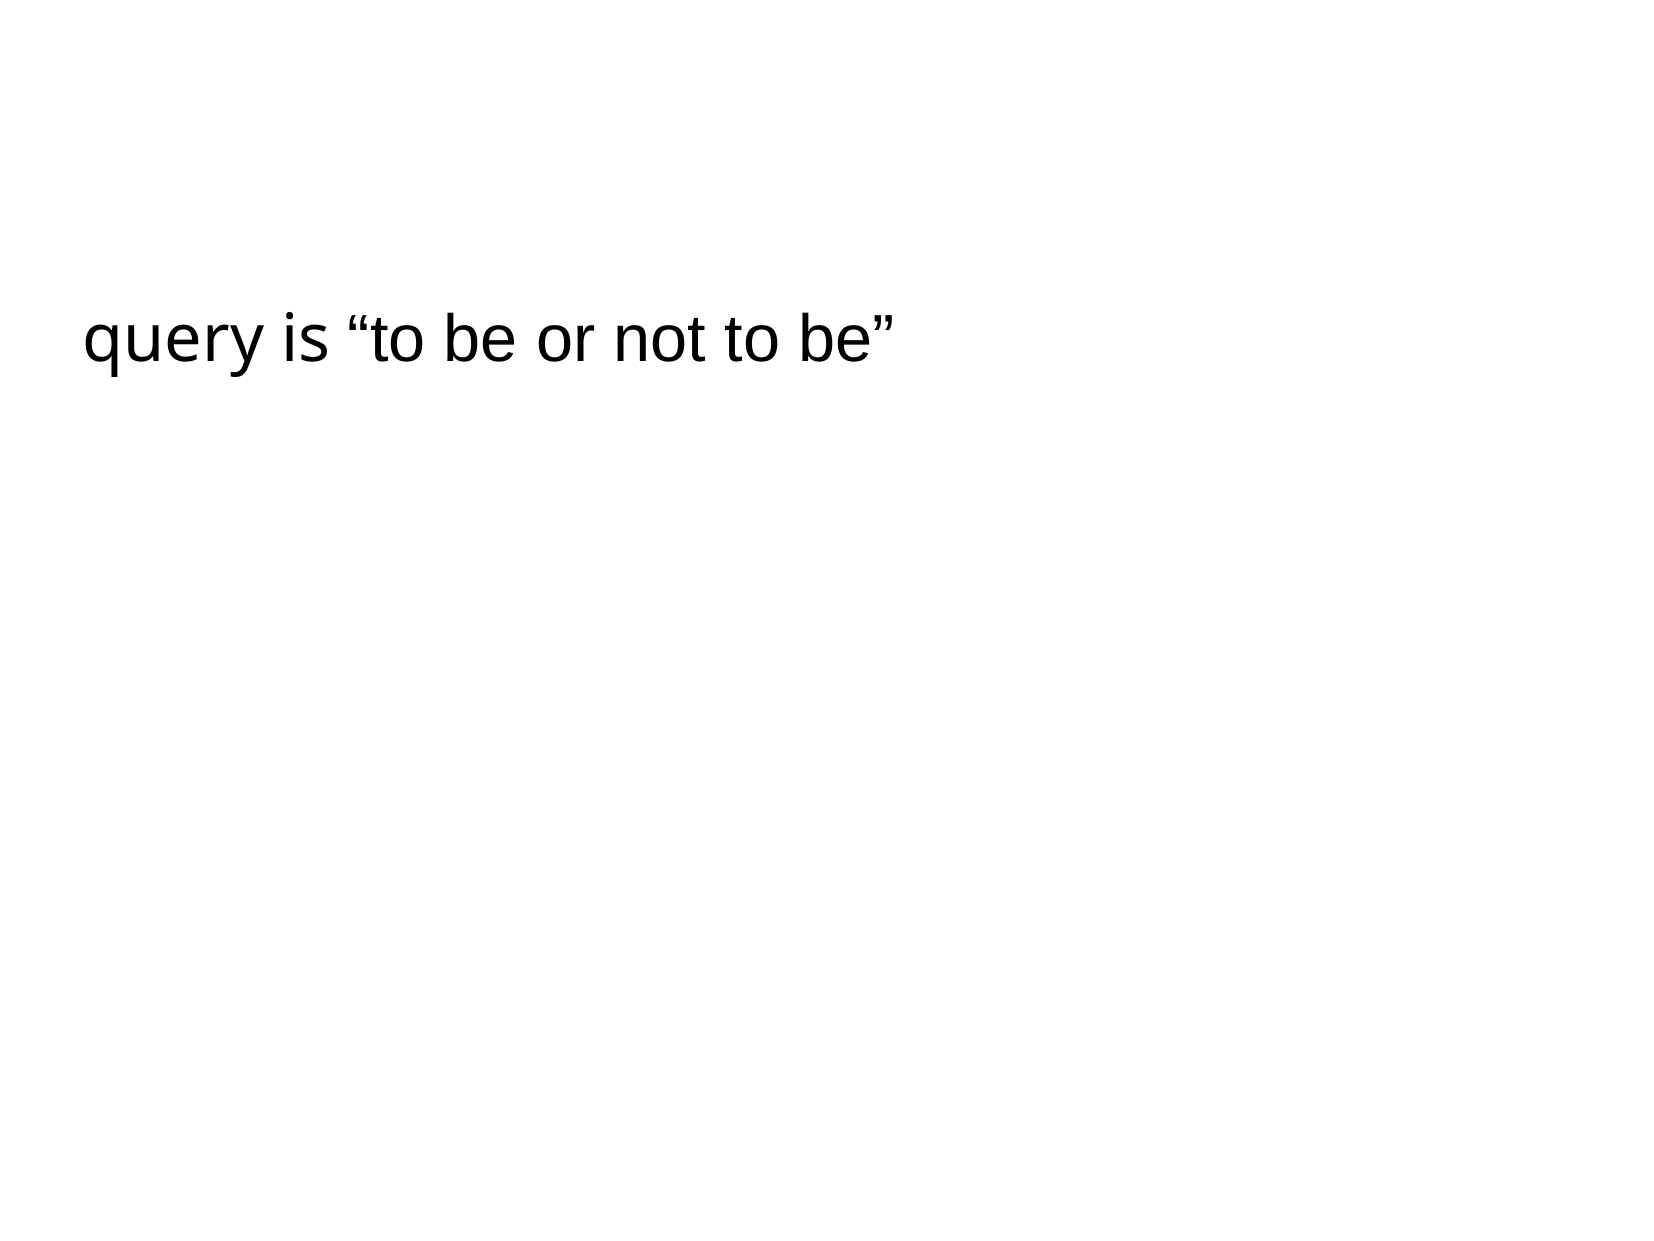

#
query is “to be or not to be”